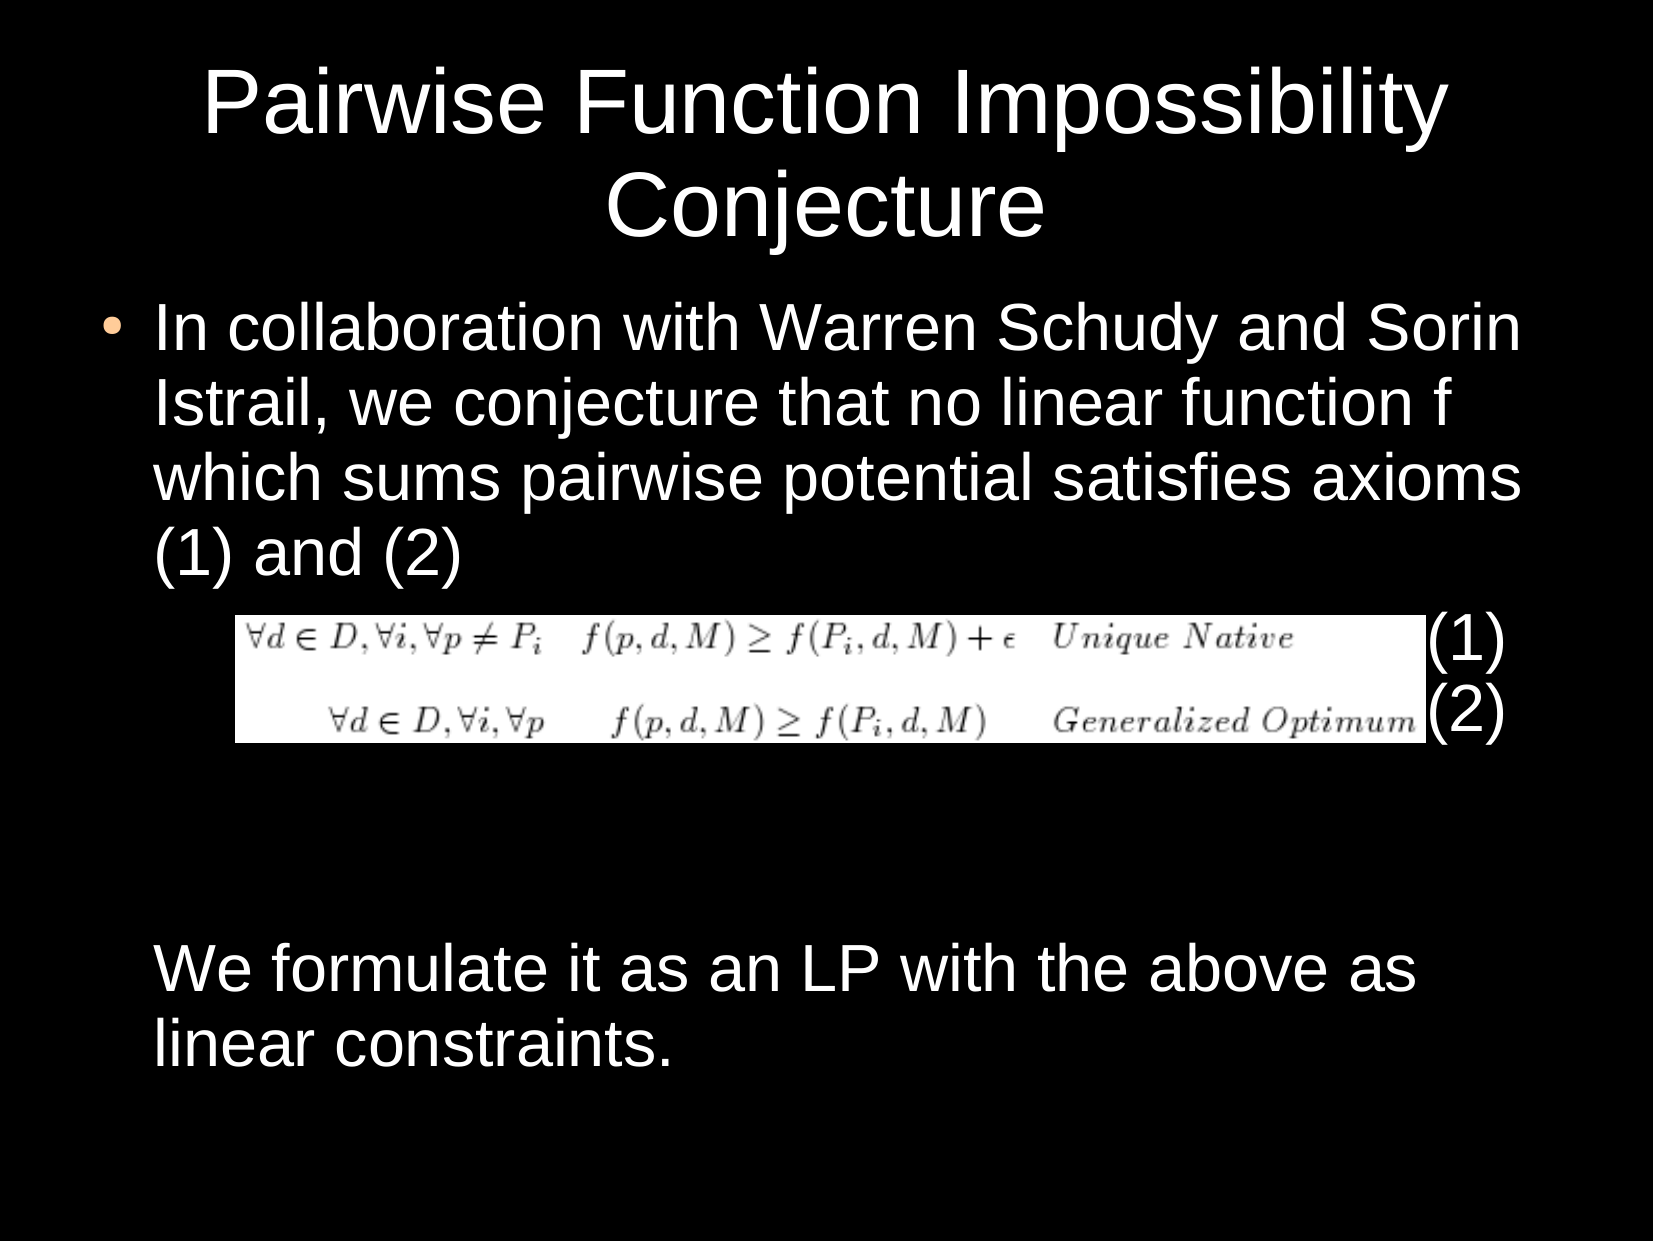

# Pairwise Function Impossibility Conjecture
In collaboration with Warren Schudy and Sorin Istrail, we conjecture that no linear function f which sums pairwise potential satisfies axioms (1) and (2)
We formulate it as an LP with the above as linear constraints.
(1)
(2)